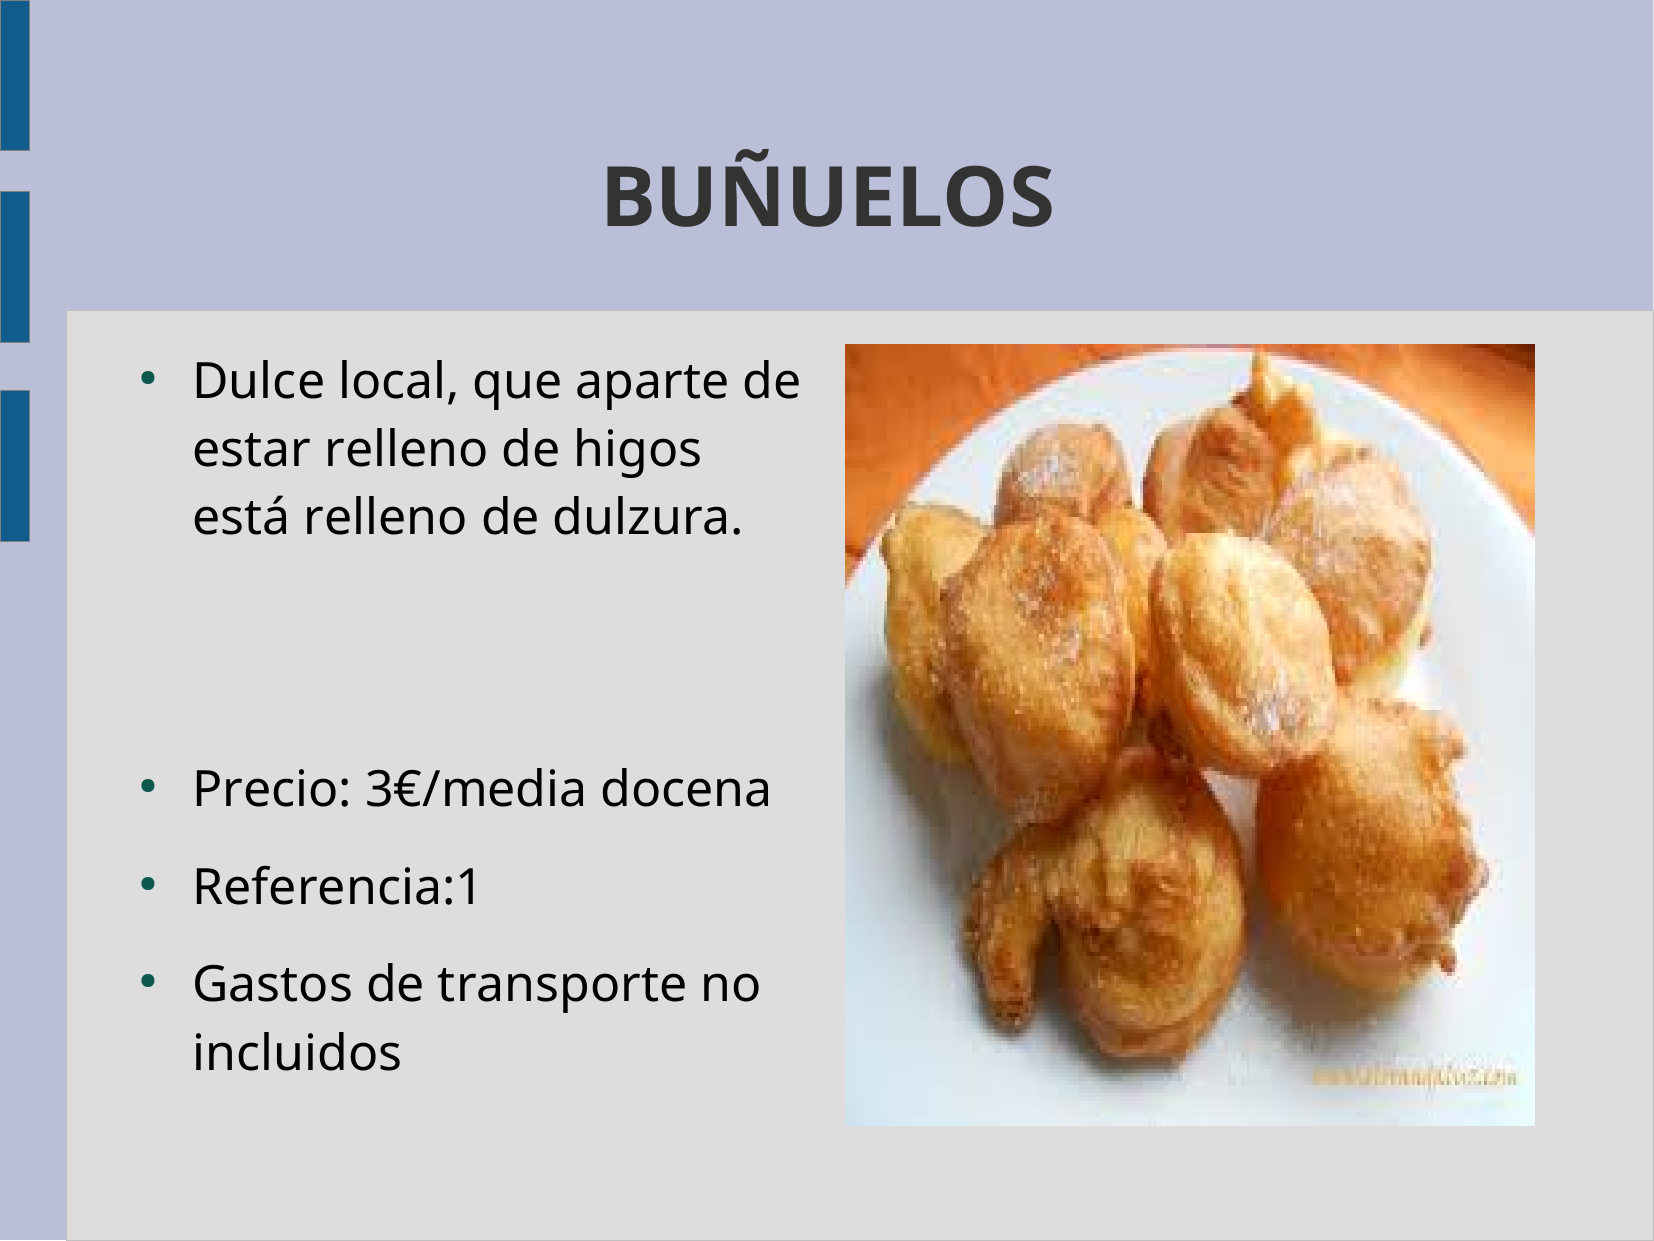

# BUÑUELOS
Dulce local, que aparte de estar relleno de higos está relleno de dulzura.
Precio: 3€/media docena
Referencia:1
Gastos de transporte no incluidos